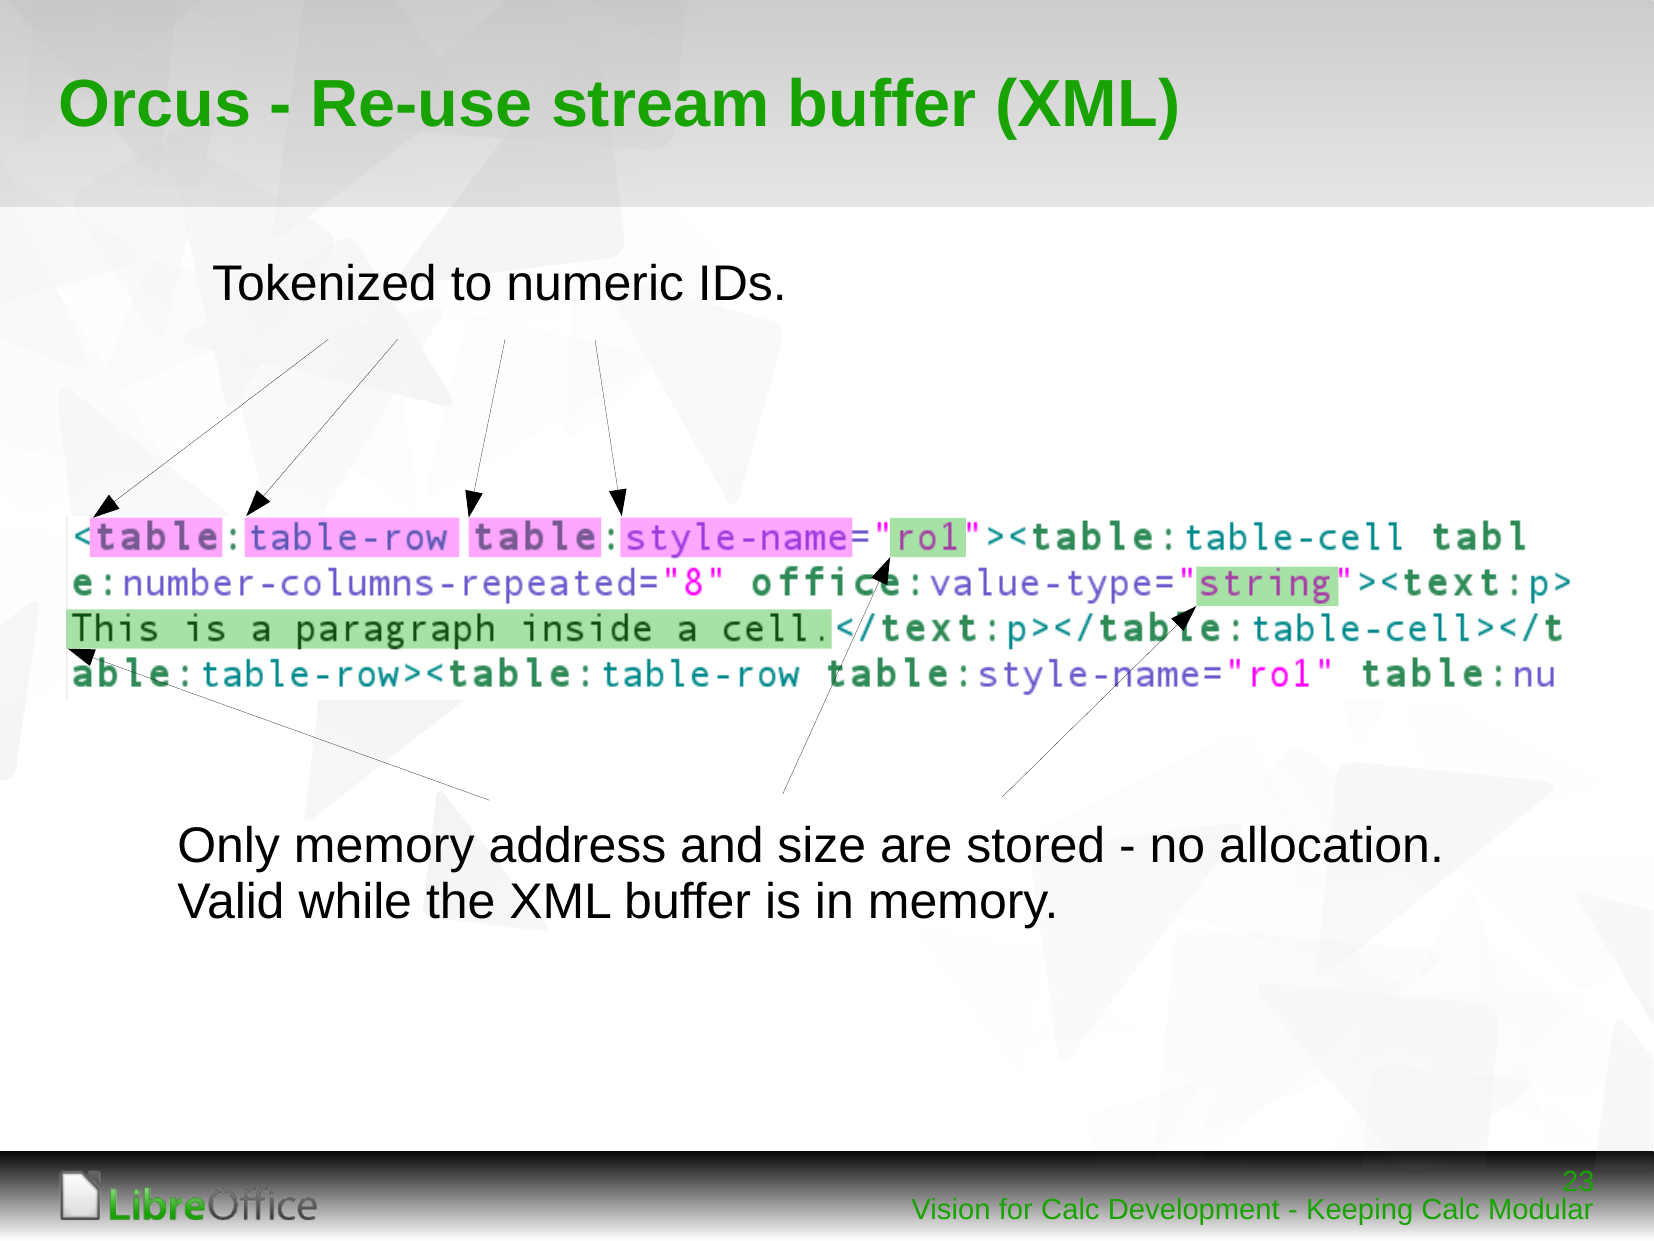

# Orcus - Re-use stream buffer (XML)
Tokenized to numeric IDs.
Only memory address and size are stored - no allocation.
Valid while the XML buffer is in memory.
23
Vision for Calc Development - Keeping Calc Modular